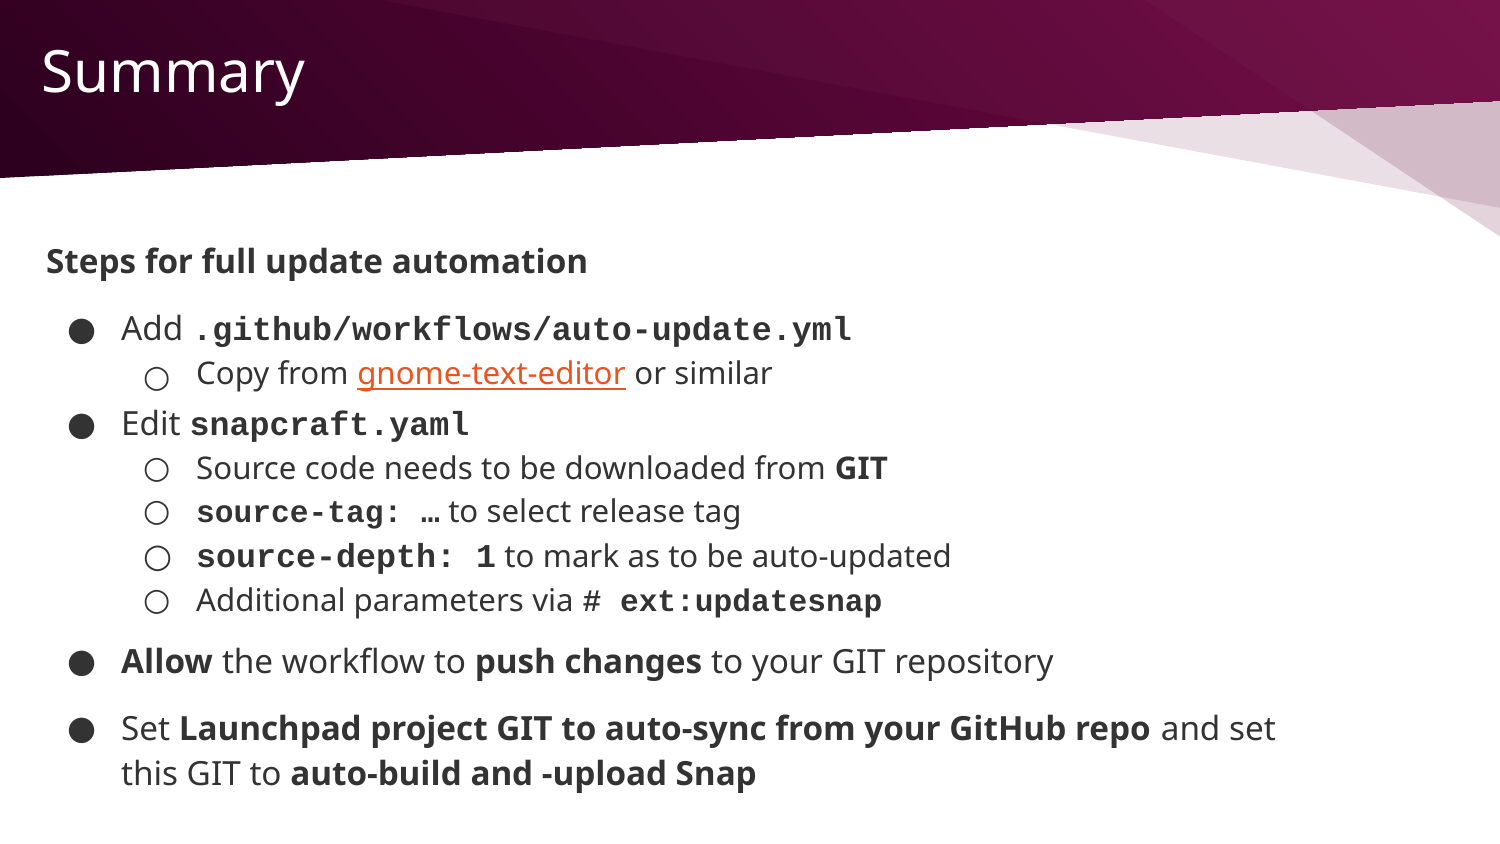

Summary
# Steps for full update automation
Add .github/workflows/auto-update.yml
Copy from gnome-text-editor or similar
Edit snapcraft.yaml
Source code needs to be downloaded from GIT
source-tag: … to select release tag
source-depth: 1 to mark as to be auto-updated
Additional parameters via # ext:updatesnap
Allow the workflow to push changes to your GIT repository
Set Launchpad project GIT to auto-sync from your GitHub repo and set this GIT to auto-build and -upload Snap